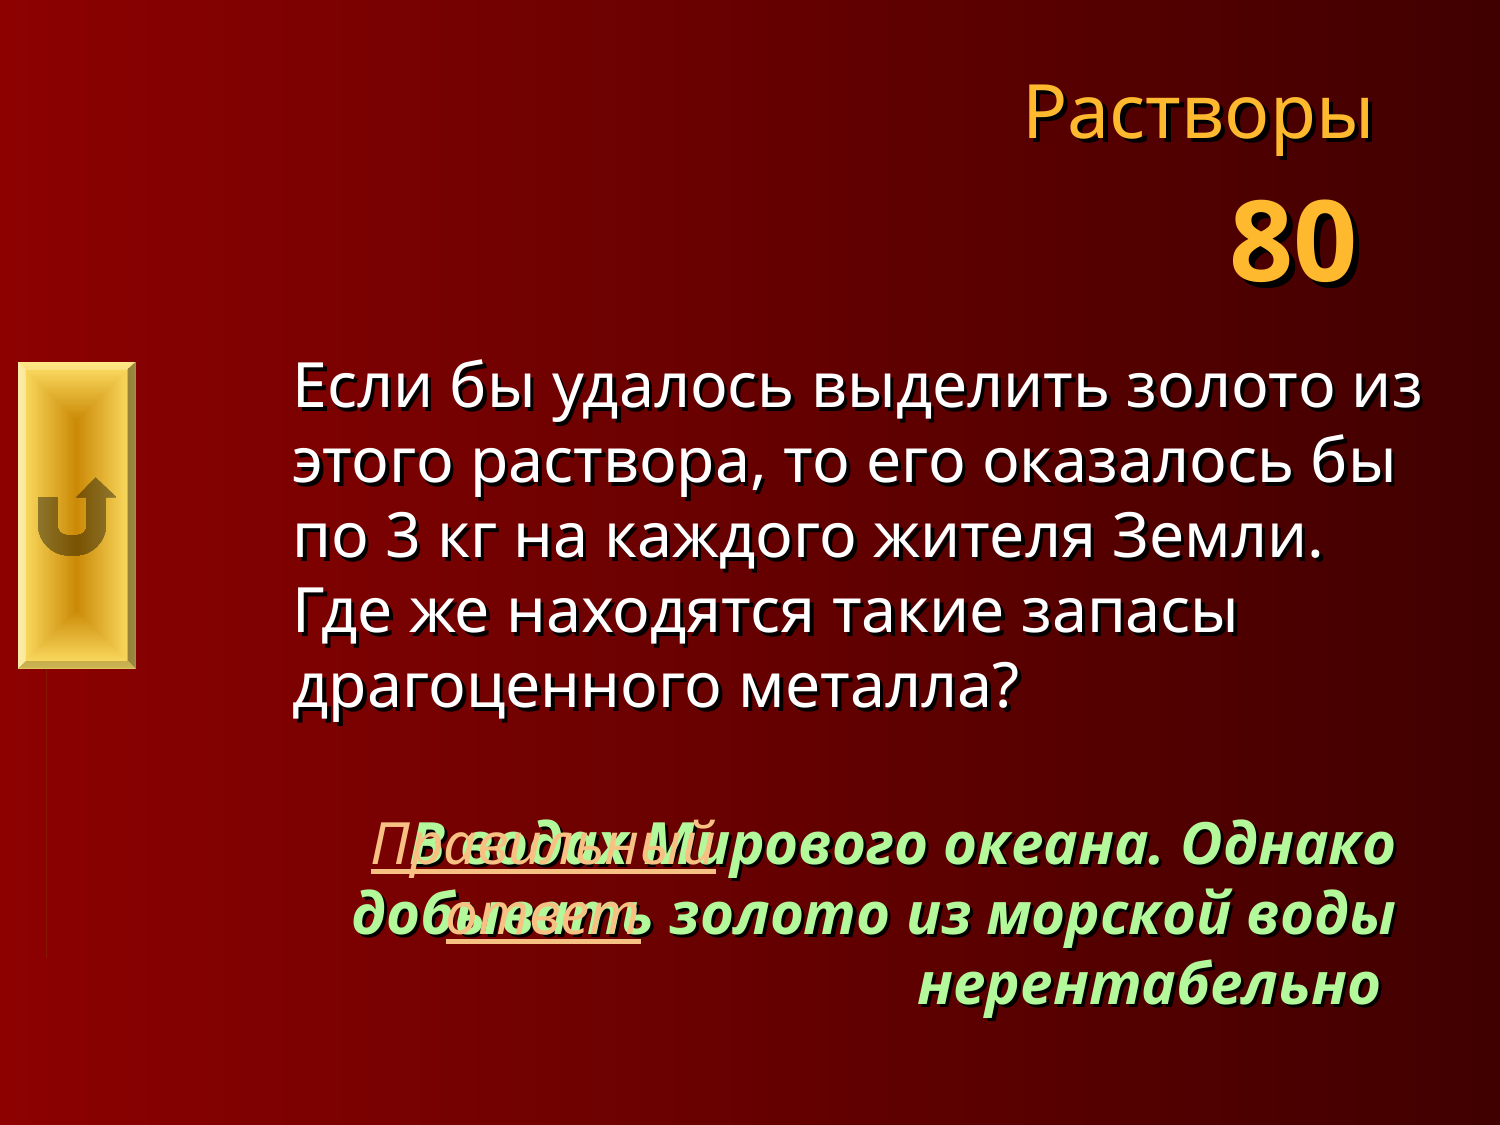

# Растворы
80
Если бы удалось выделить золото из этого раствора, то его оказалось бы по 3 кг на каждого жителя Земли. Где же находятся такие запасы драгоценного металла?
В водах Мирового океана. Однако добывать золото из морской воды нерентабельно
Правильный ответ